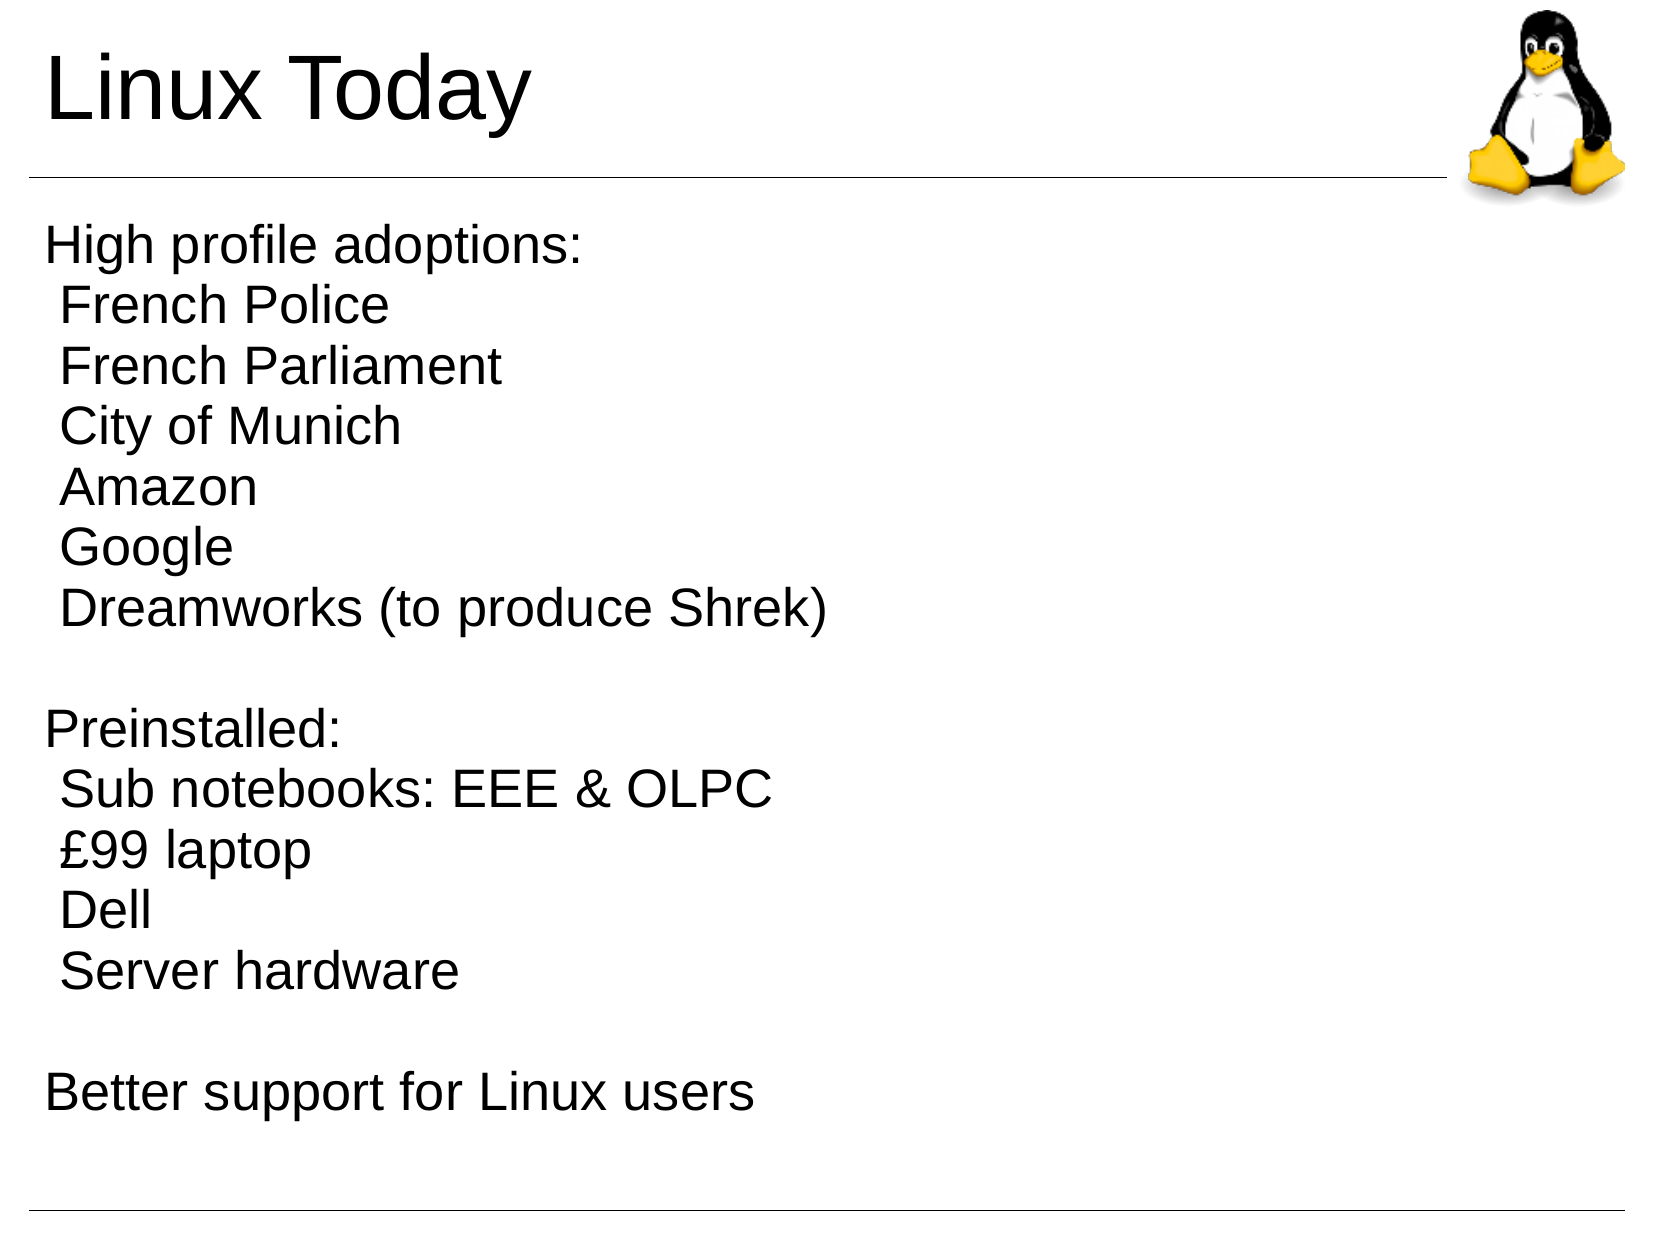

Linux Today
High profile adoptions:
 French Police
 French Parliament
 City of Munich
 Amazon
 Google
 Dreamworks (to produce Shrek)
Preinstalled:
 Sub notebooks: EEE & OLPC
 £99 laptop
 Dell
 Server hardware
Better support for Linux users